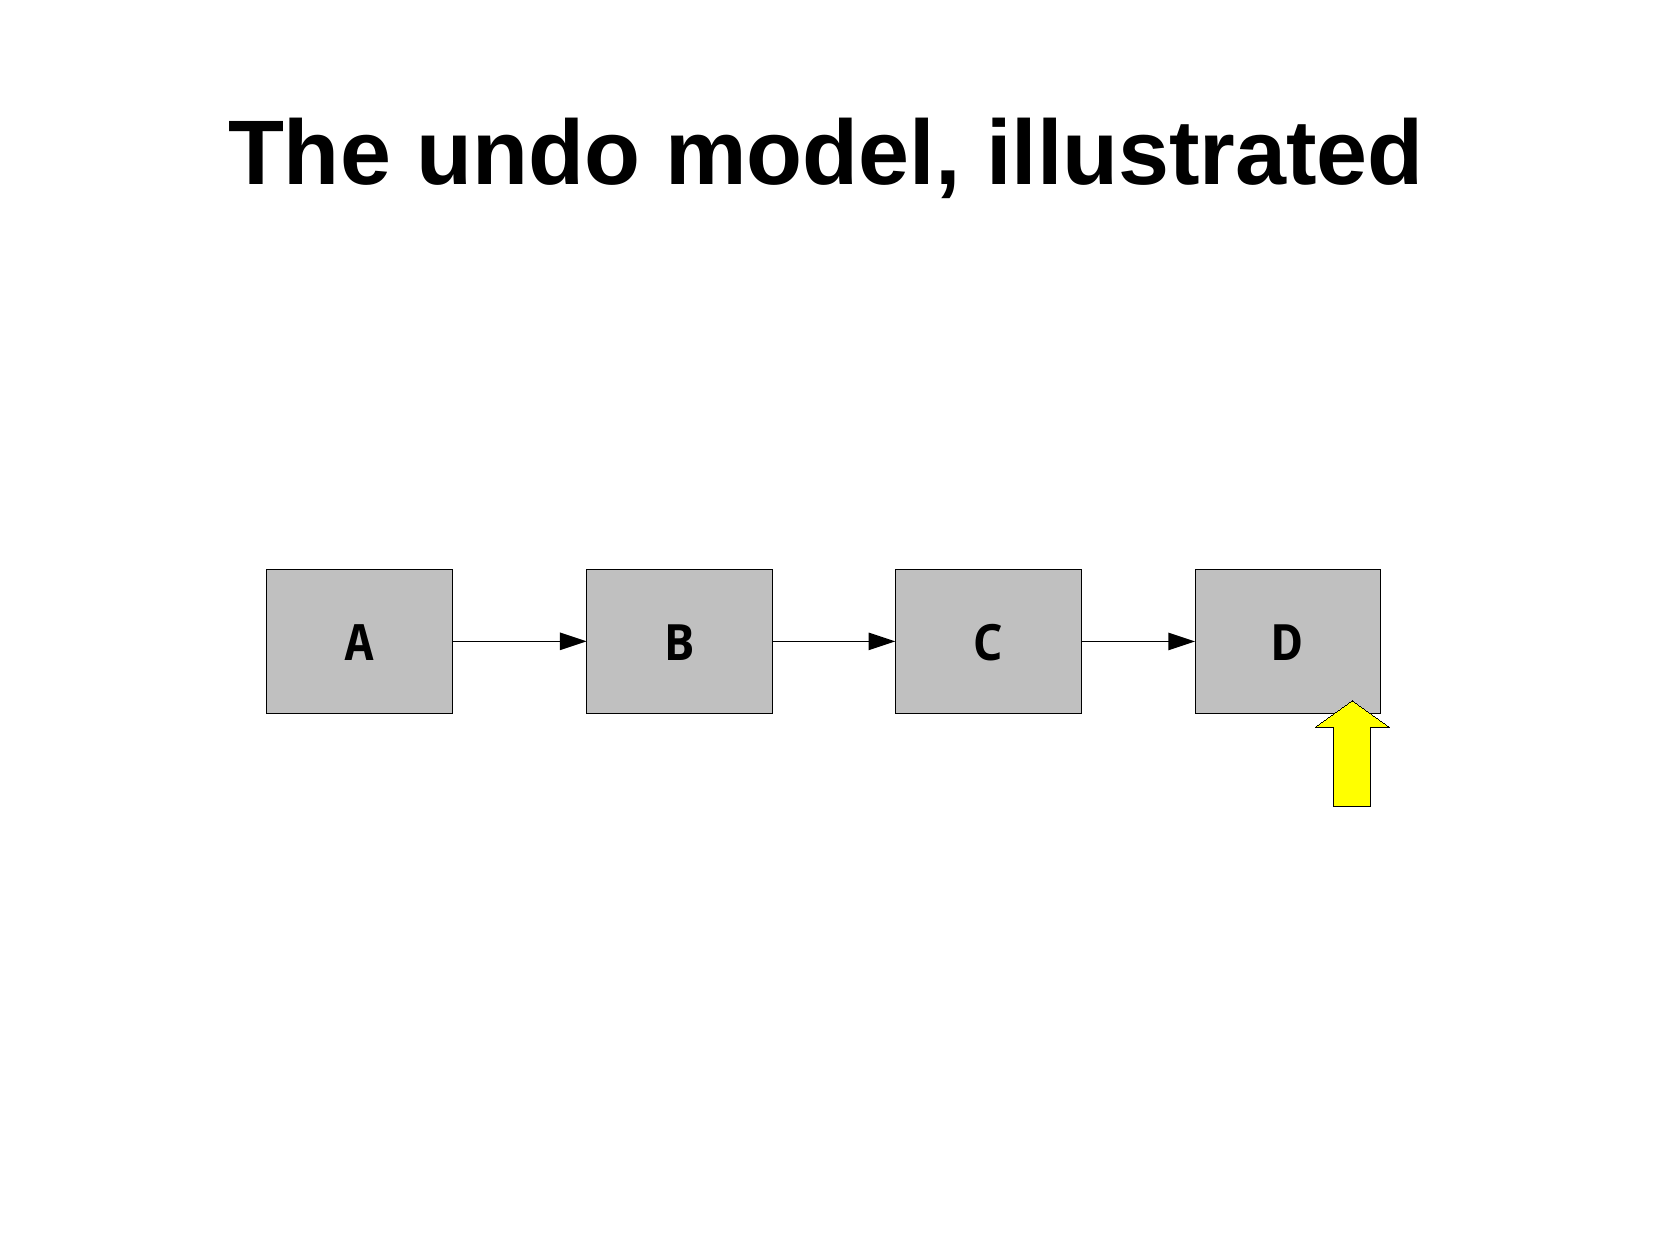

# The undo model, illustrated
A
B
C
D